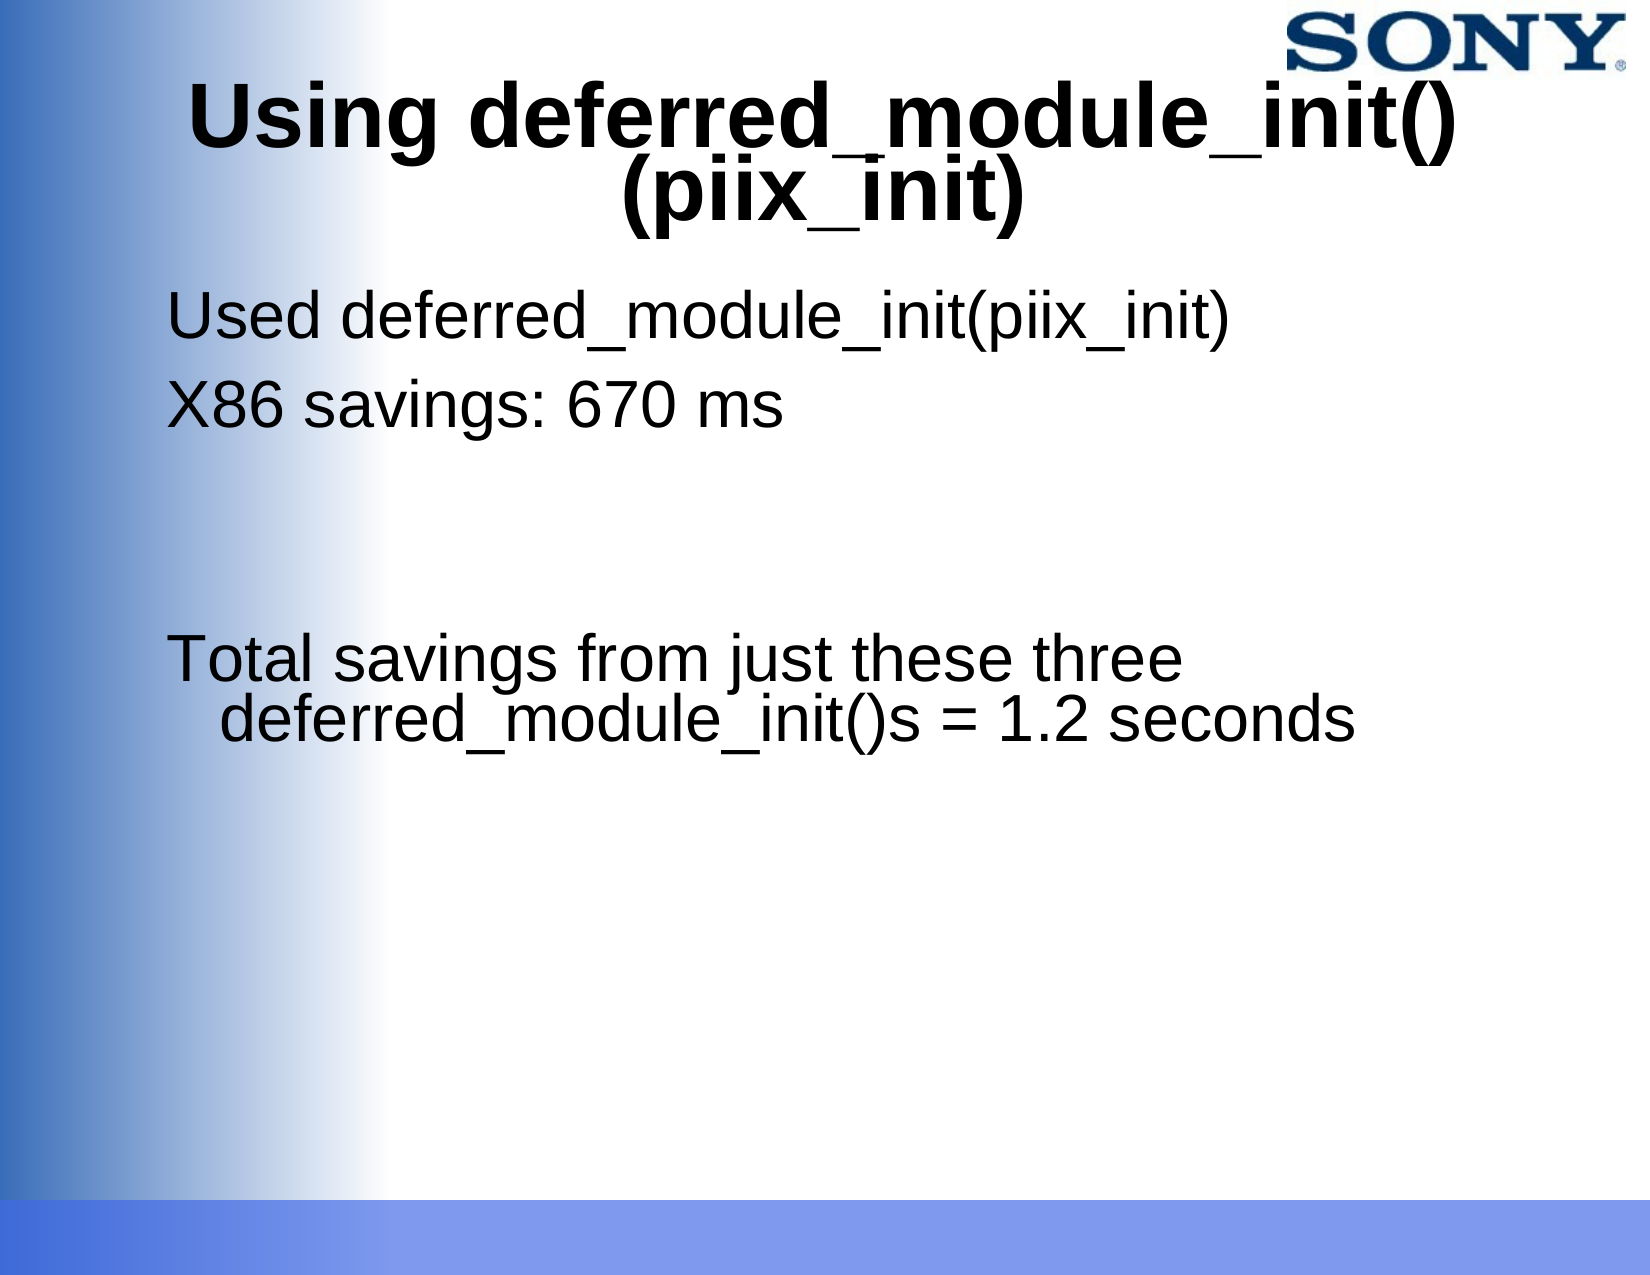

# Using deferred_module_init() (piix_init)
Used deferred_module_init(piix_init)
X86 savings: 670 ms
Total savings from just these three deferred_module_init()s = 1.2 seconds